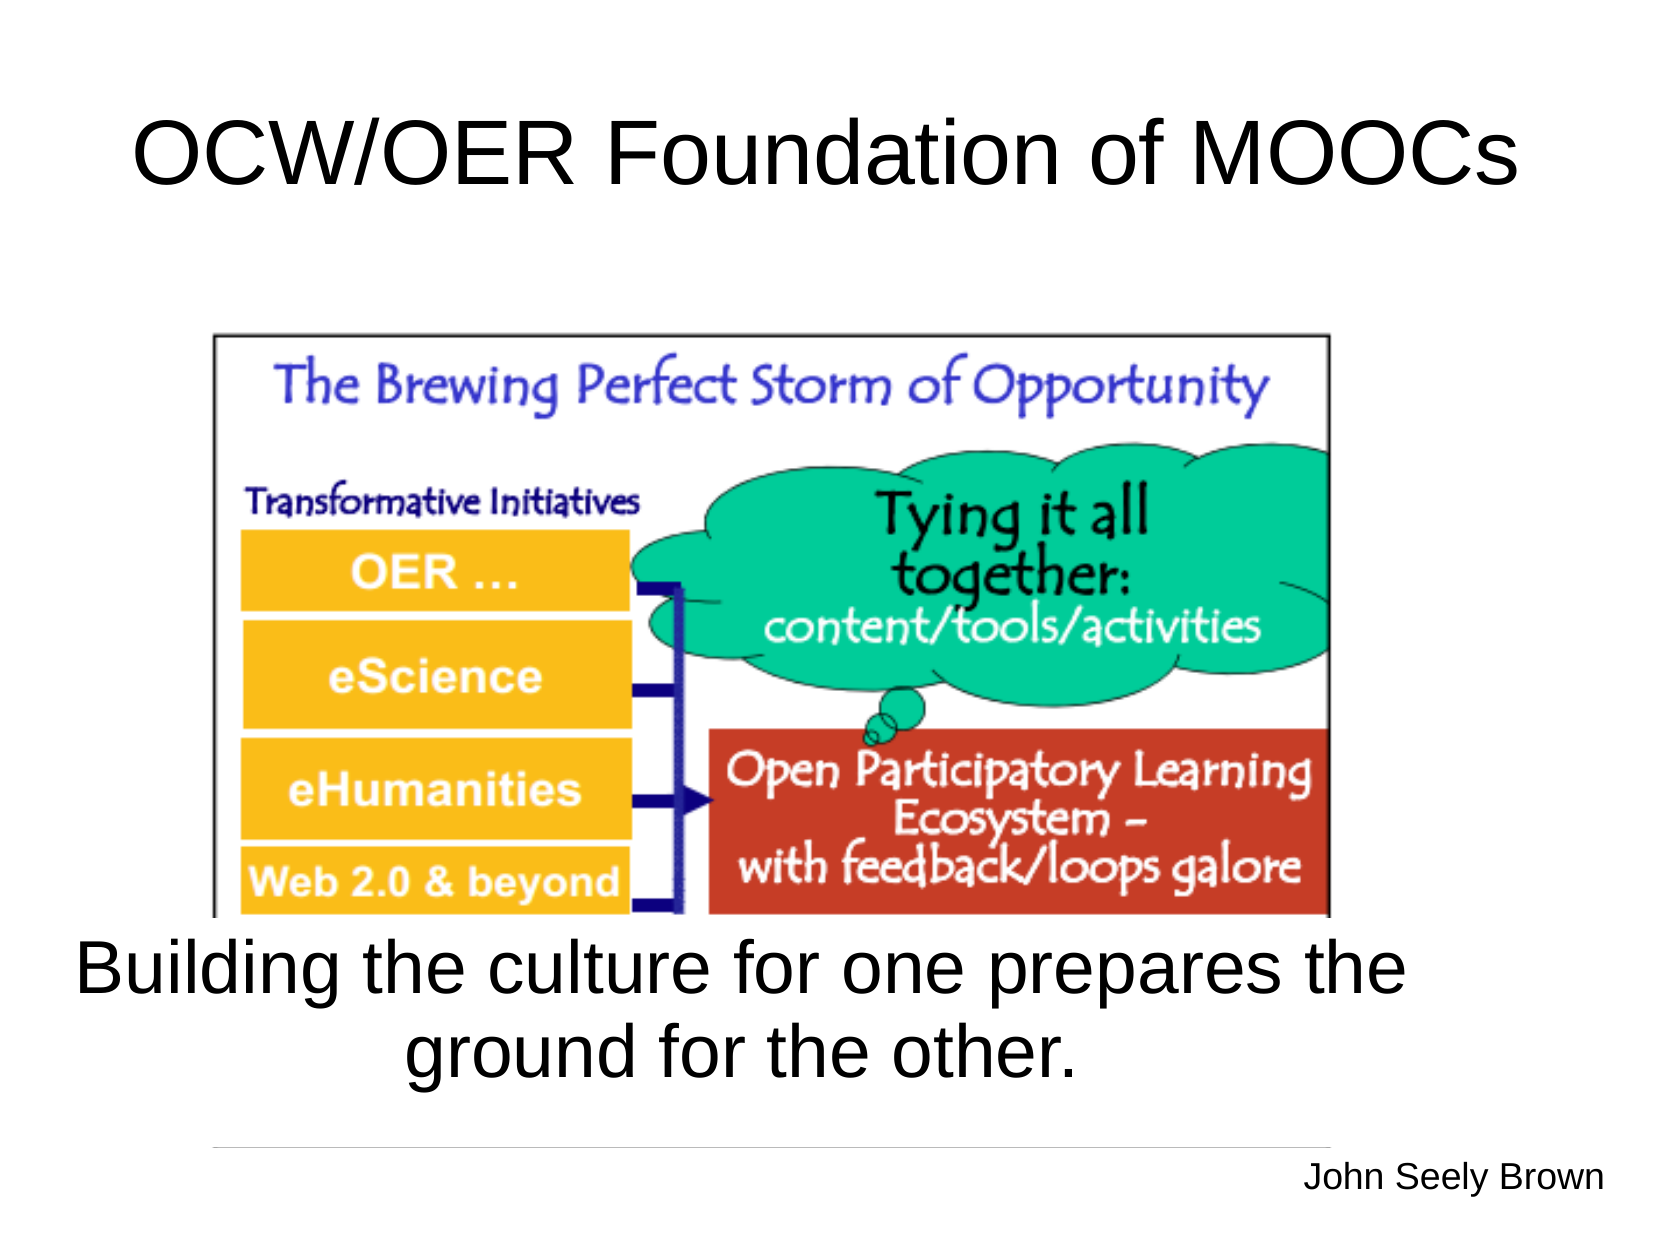

# OCW/OER Foundation of MOOCs
Building the culture for one prepares the ground for the other.
John Seely Brown